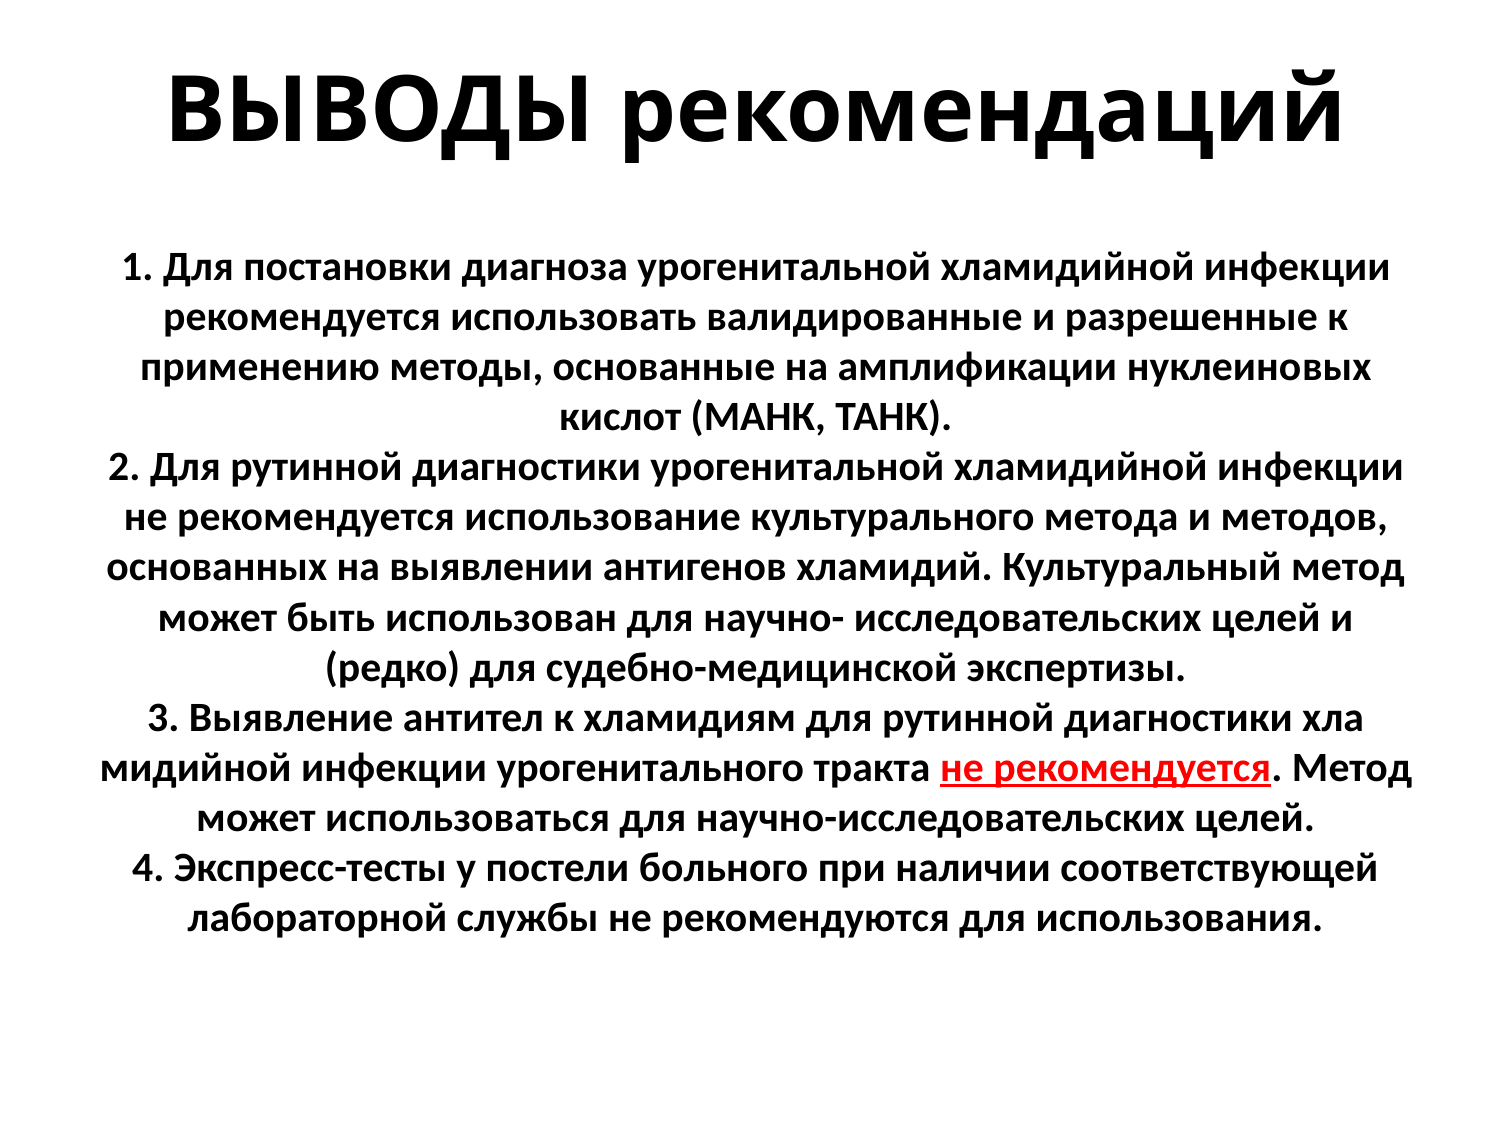

# ВЫВОДЫ рекомендаций
1. Для постановки диагноза урогенитальной хламидийной инфек­ции рекомендуется использовать валидированные и разрешенные к применению методы, основанные на амплификации нуклеино­вых кислот (МАНК, ТАНК).
2. Для рутинной диагностики урогенитальной хламидийной ин­фекции не рекомендуется использование культурального мето­да и методов, основанных на выявлении антигенов хламидий. Культуральный метод может быть использован для научно- исследовательских целей и (редко) для судебно-медицинской экспертизы.
3. Выявление антител к хламидиям для рутинной диагностики хла­мидийной инфекции урогенитального тракта не рекомендуется. Метод может использоваться для научно-исследовательских целей.
4. Экспресс-тесты у постели больного при наличии соответствующей лабораторной службы не рекомендуются для использования.